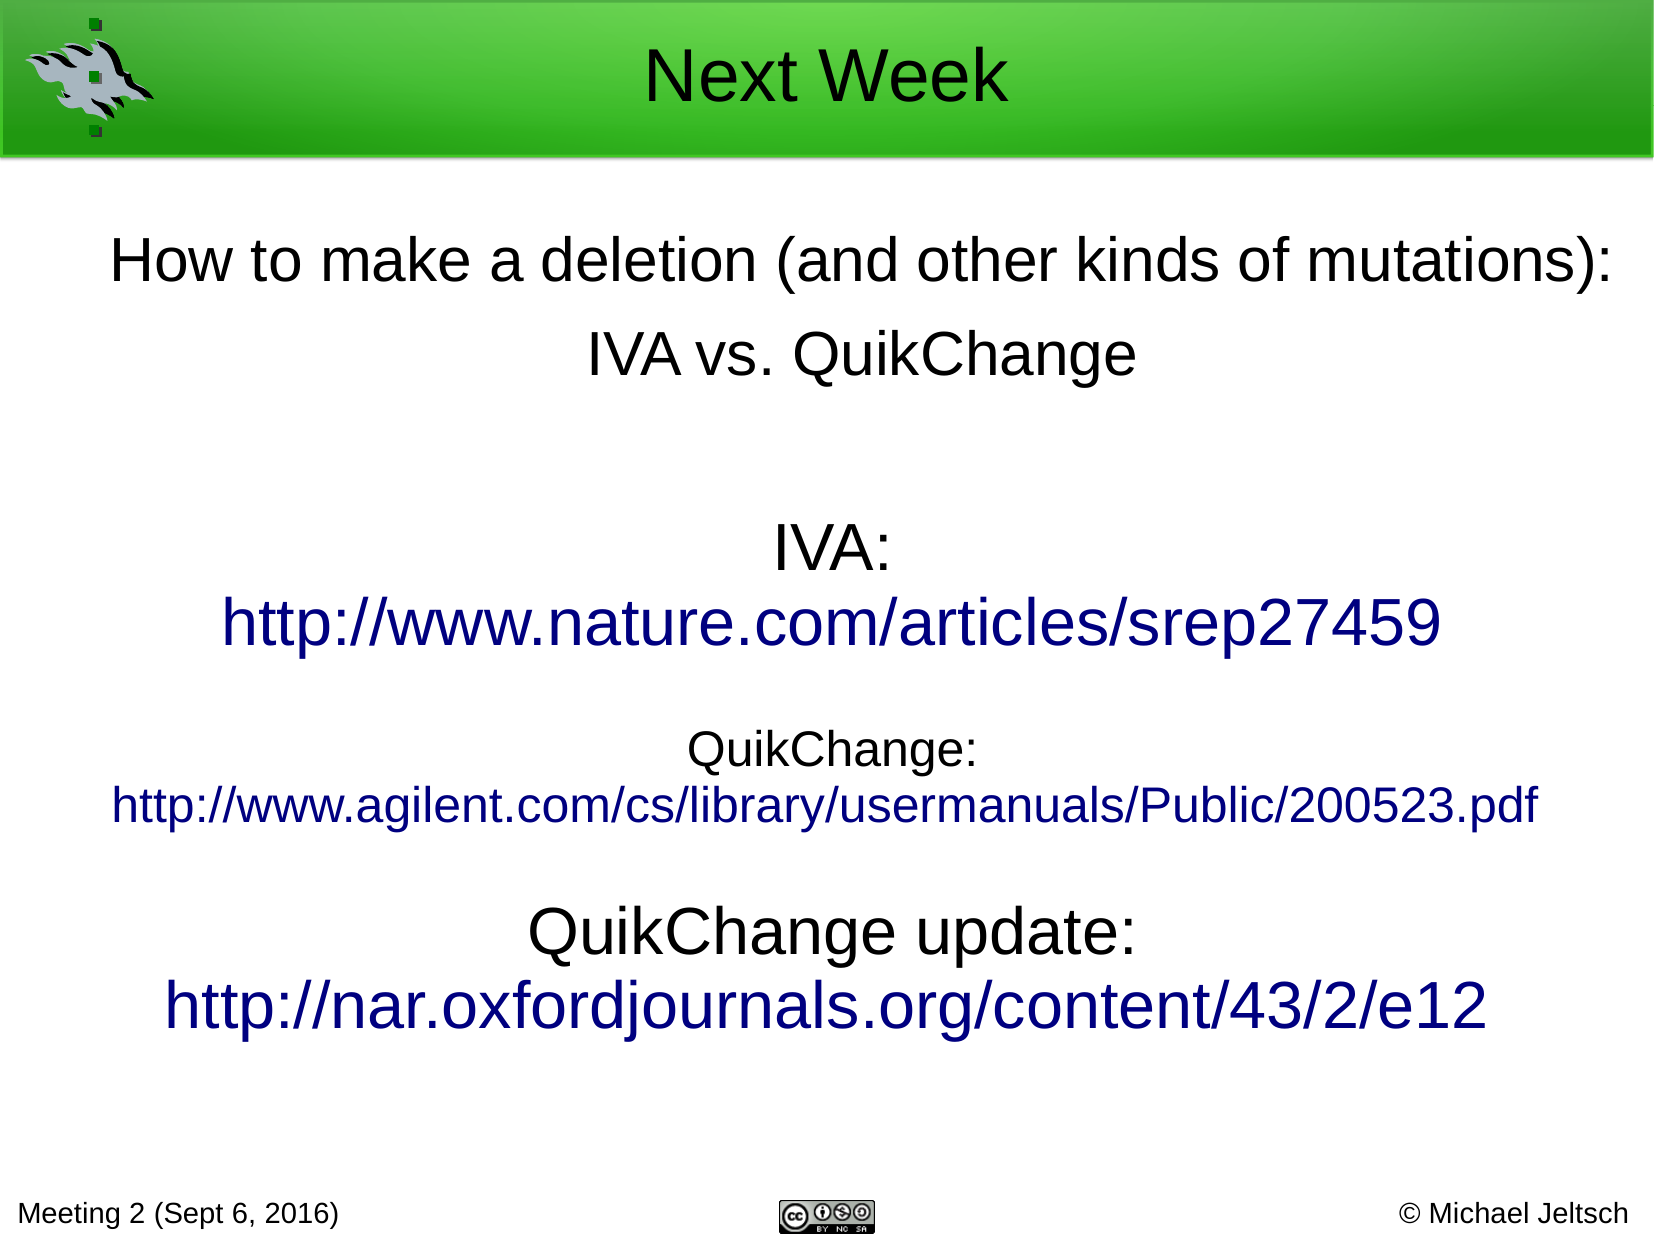

# Next Week
How to make a deletion (and other kinds of mutations):
IVA vs. QuikChange
IVA:
http://www.nature.com/articles/srep27459
QuikChange:
http://www.agilent.com/cs/library/usermanuals/Public/200523.pdf
QuikChange update:
http://nar.oxfordjournals.org/content/43/2/e12